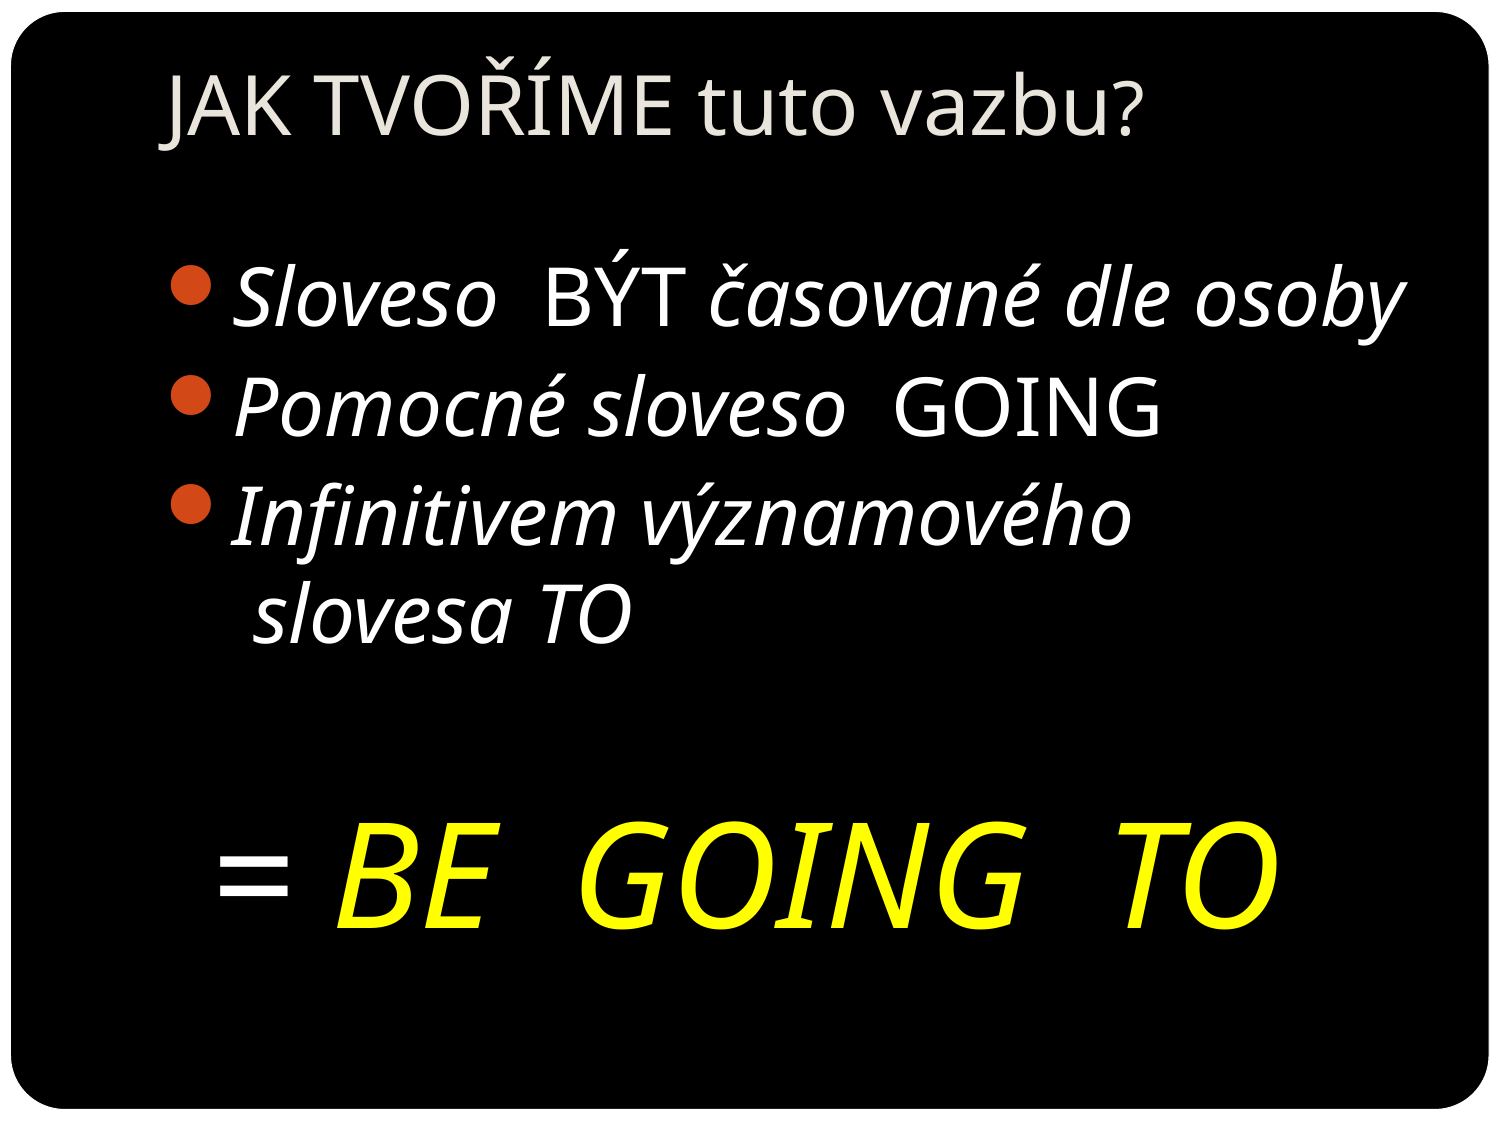

# JAK TVOŘÍME tuto vazbu?
Sloveso BÝT časované dle osoby
Pomocné sloveso GOING
Infinitivem významového slovesa TO
= BE GOING TO